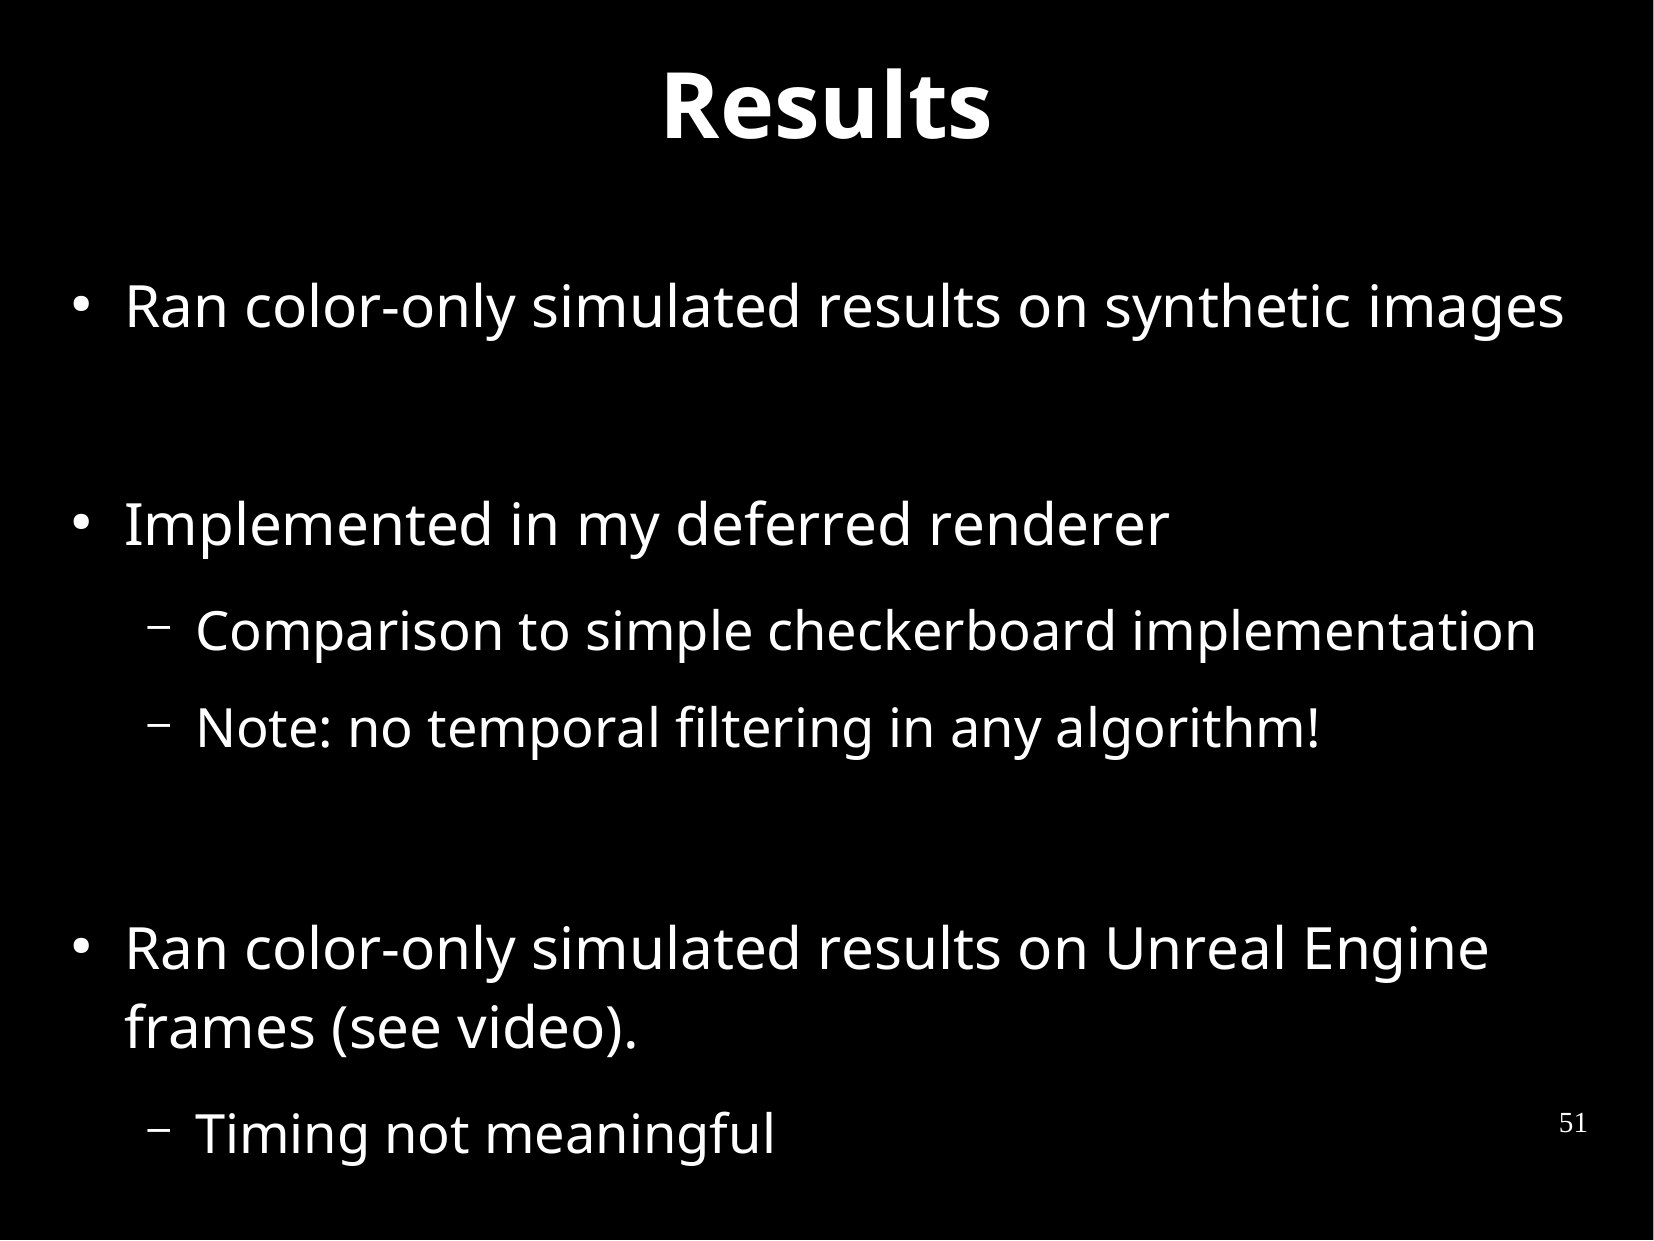

# Results
Ran color-only simulated results on synthetic images
Implemented in my deferred renderer
Comparison to simple checkerboard implementation
Note: no temporal filtering in any algorithm!
Ran color-only simulated results on Unreal Engine frames (see video).
Timing not meaningful
51